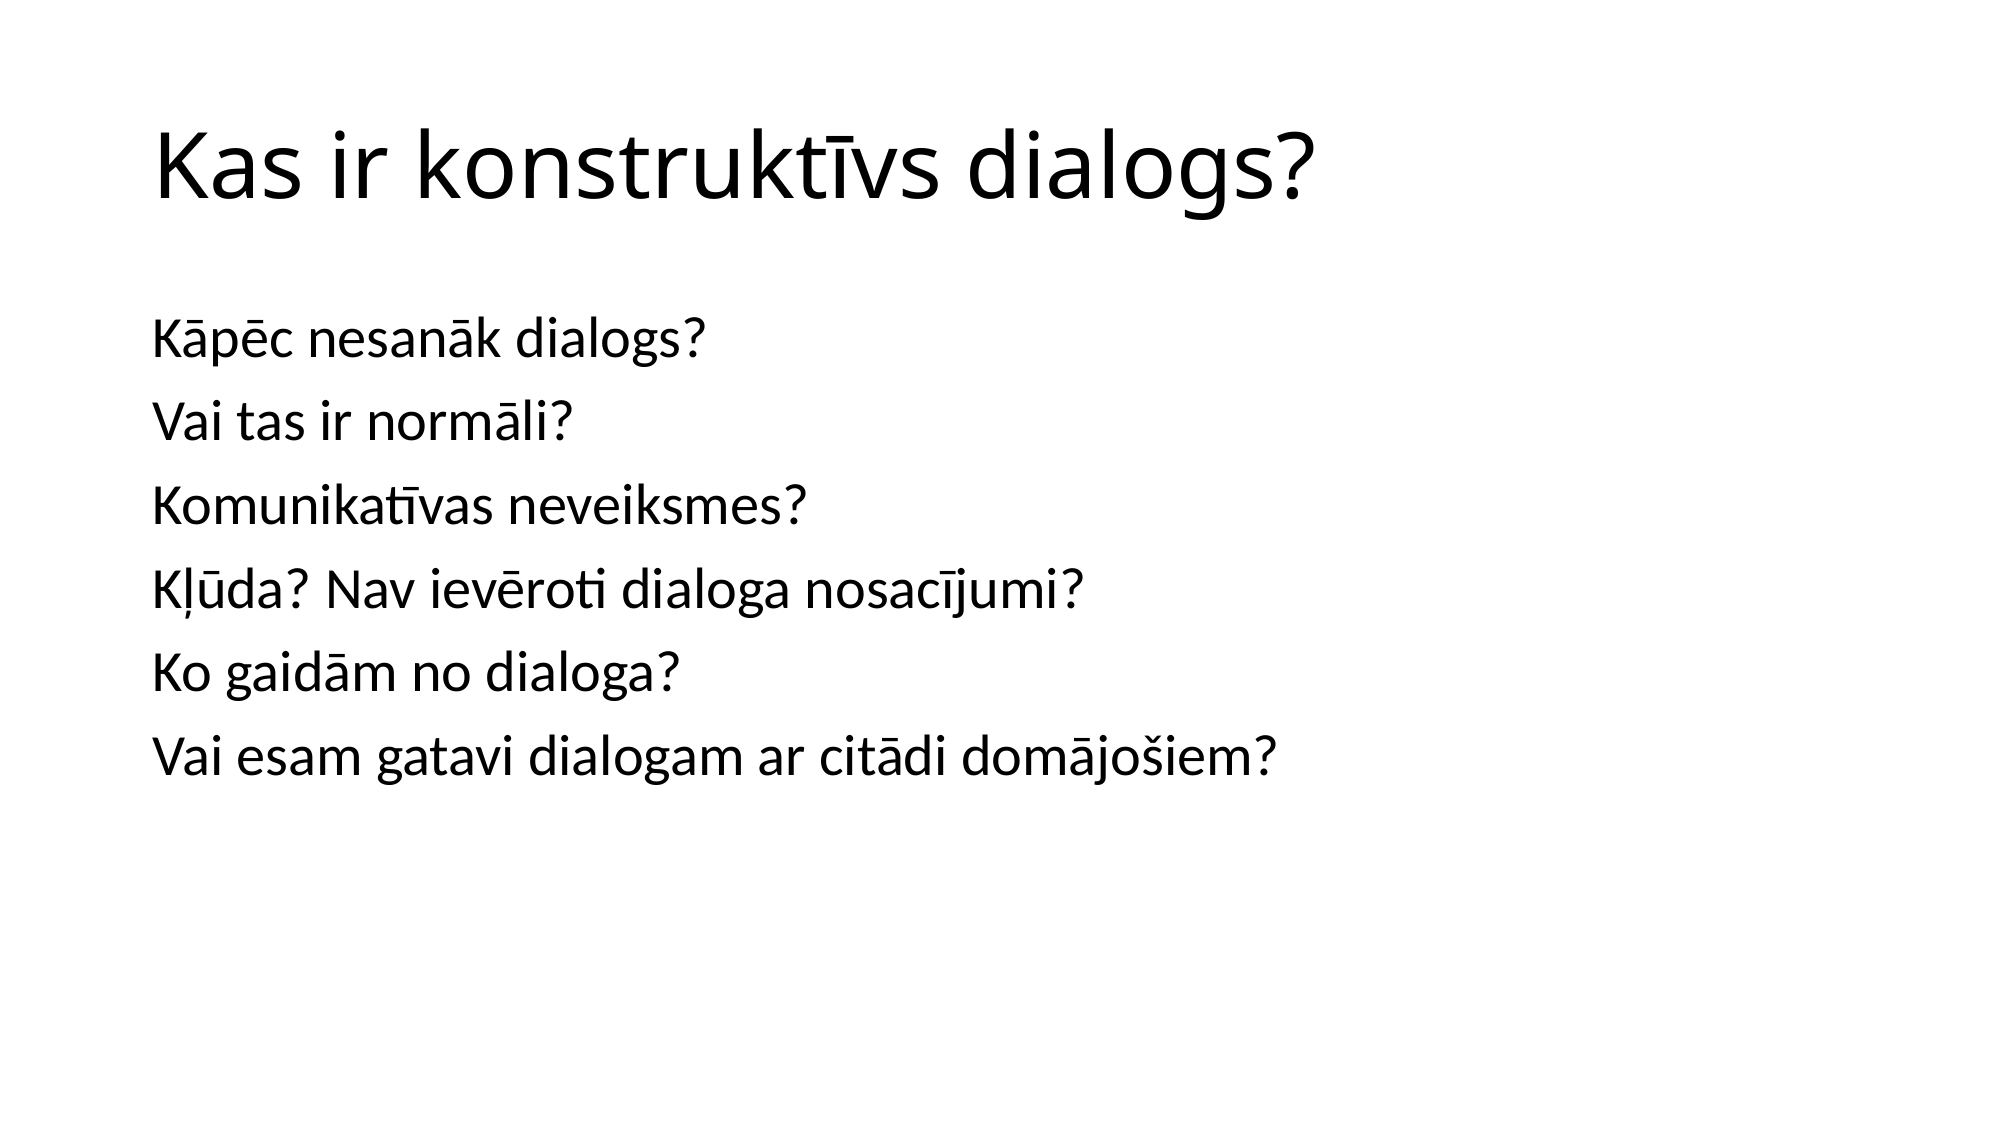

# Kas ir konstruktīvs dialogs?
Kāpēc nesanāk dialogs?
Vai tas ir normāli?
Komunikatīvas neveiksmes?
Kļūda? Nav ievēroti dialoga nosacījumi?
Ko gaidām no dialoga?
Vai esam gatavi dialogam ar citādi domājošiem?